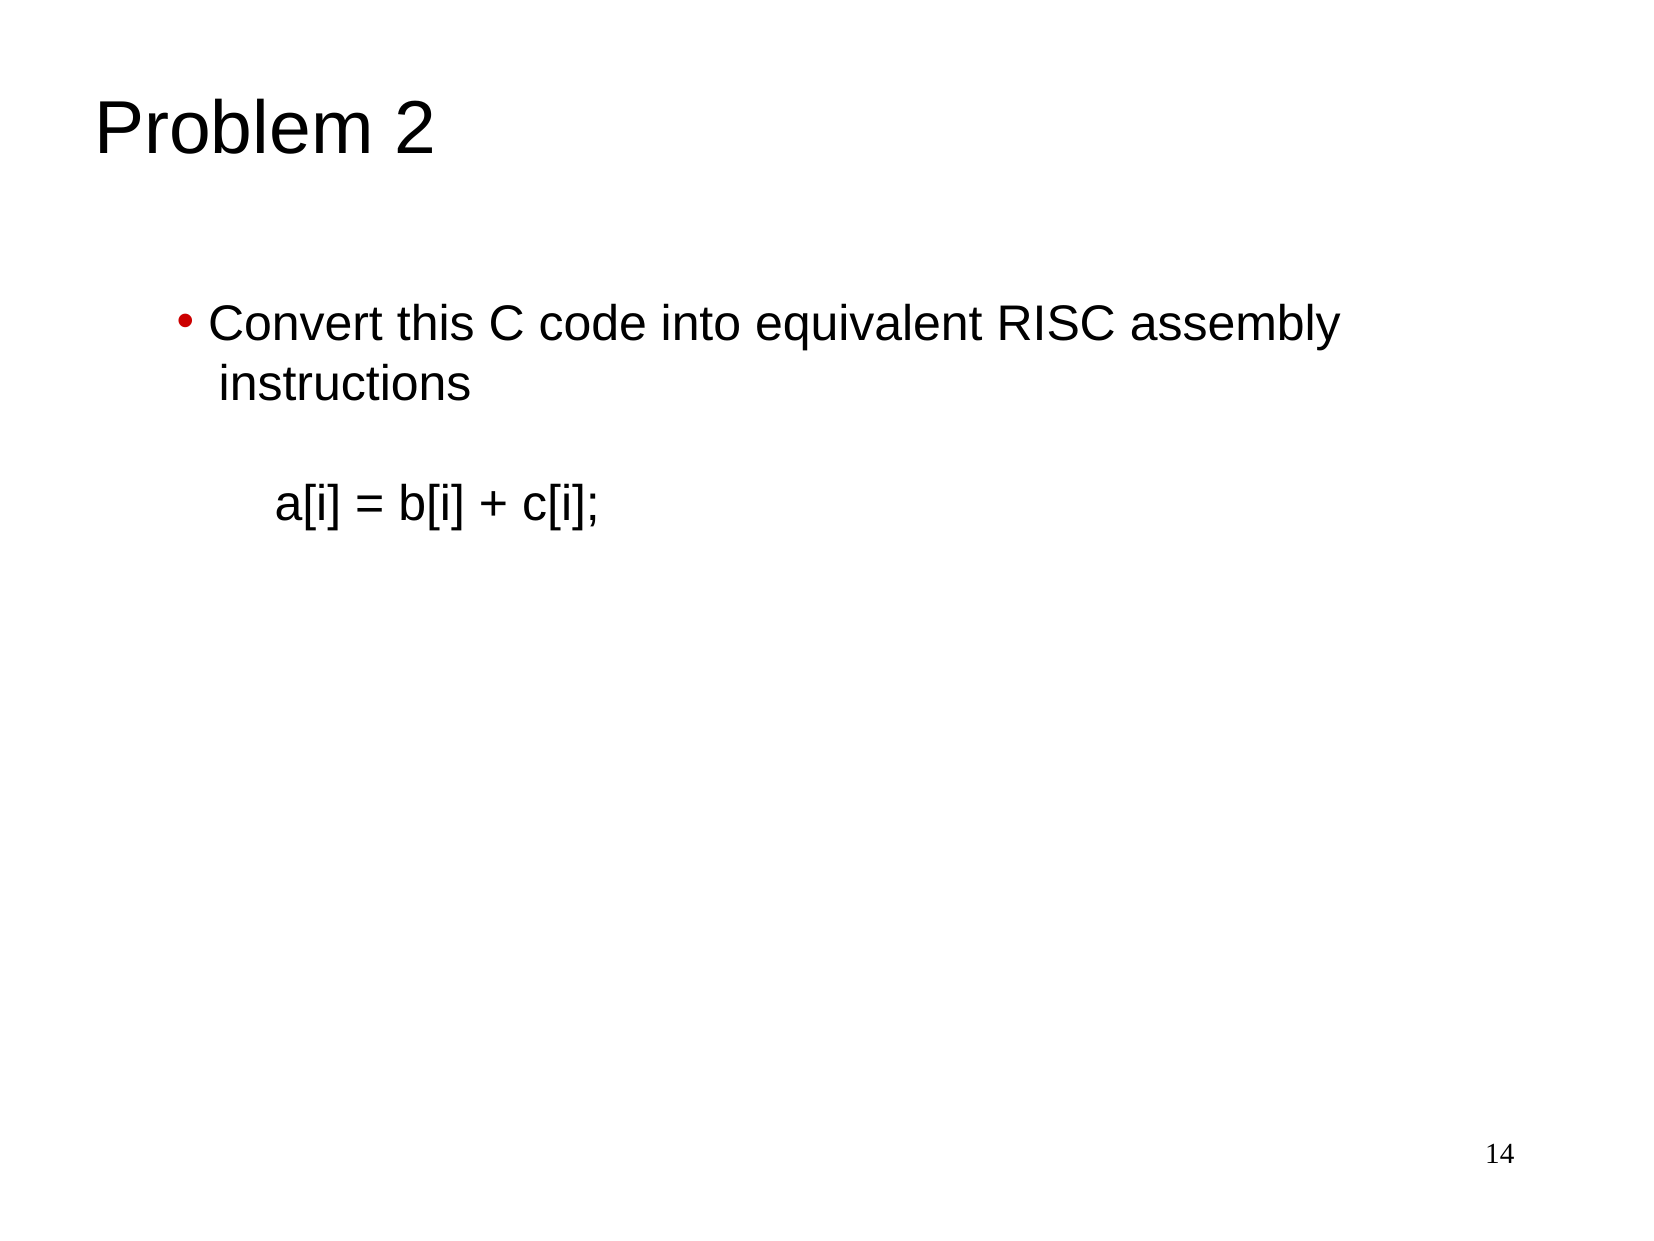

Problem 2
 Convert this C code into equivalent RISC assembly
 instructions
 a[i] = b[i] + c[i];